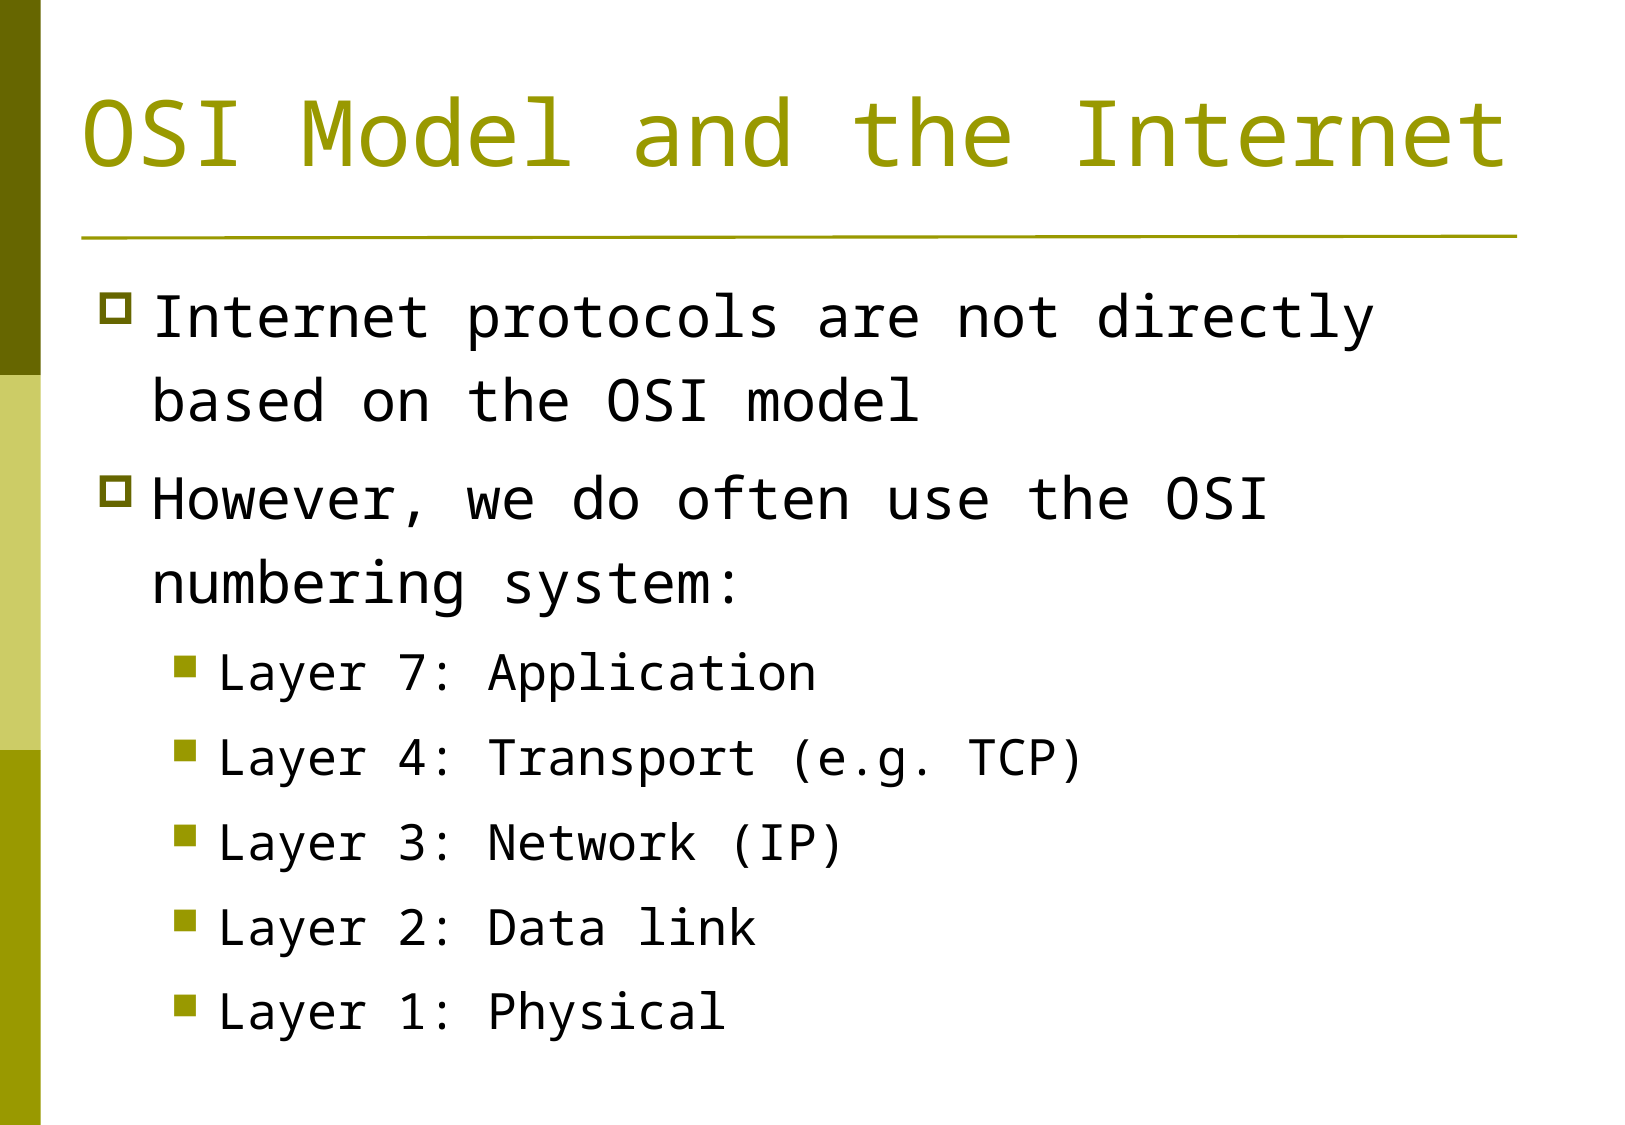

# OSI Model and the Internet
Internet protocols are not directly based on the OSI model
However, we do often use the OSI numbering system:
Layer 7: Application
Layer 4: Transport (e.g. TCP)
Layer 3: Network (IP)
Layer 2: Data link
Layer 1: Physical